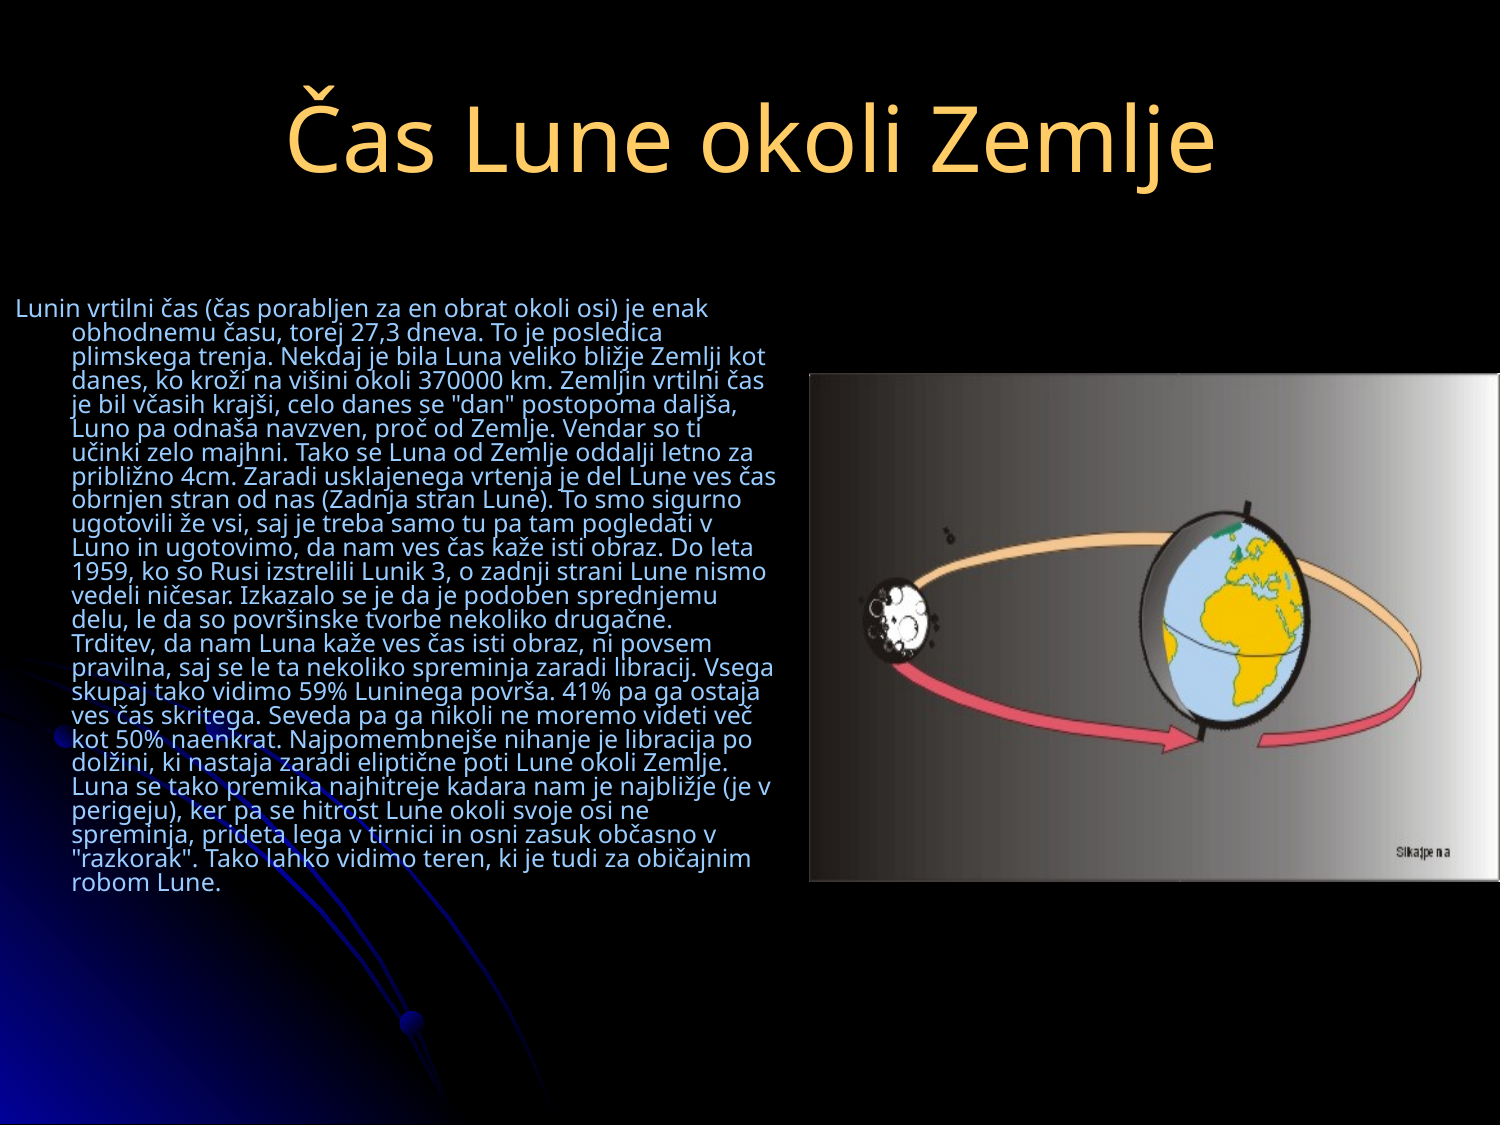

# Čas Lune okoli Zemlje
Lunin vrtilni čas (čas porabljen za en obrat okoli osi) je enak obhodnemu času, torej 27,3 dneva. To je posledica plimskega trenja. Nekdaj je bila Luna veliko bližje Zemlji kot danes, ko kroži na višini okoli 370000 km. Zemljin vrtilni čas je bil včasih krajši, celo danes se "dan" postopoma daljša, Luno pa odnaša navzven, proč od Zemlje. Vendar so ti učinki zelo majhni. Tako se Luna od Zemlje oddalji letno za približno 4cm. Zaradi usklajenega vrtenja je del Lune ves čas obrnjen stran od nas (Zadnja stran Lune). To smo sigurno ugotovili že vsi, saj je treba samo tu pa tam pogledati v Luno in ugotovimo, da nam ves čas kaže isti obraz. Do leta 1959, ko so Rusi izstrelili Lunik 3, o zadnji strani Lune nismo vedeli ničesar. Izkazalo se je da je podoben sprednjemu delu, le da so površinske tvorbe nekoliko drugačne.
Trditev, da nam Luna kaže ves čas isti obraz, ni povsem pravilna, saj se le ta nekoliko spreminja zaradi libracij. Vsega skupaj tako vidimo 59% Luninega površa. 41% pa ga ostaja ves čas skritega. Seveda pa ga nikoli ne moremo videti več kot 50% naenkrat. Najpomembnejše nihanje je libracija po dolžini, ki nastaja zaradi eliptične poti Lune okoli Zemlje. Luna se tako premika najhitreje kadara nam je najbližje (je v perigeju), ker pa se hitrost Lune okoli svoje osi ne spreminja, prideta lega v tirnici in osni zasuk občasno v "razkorak". Tako lahko vidimo teren, ki je tudi za običajnim robom Lune.